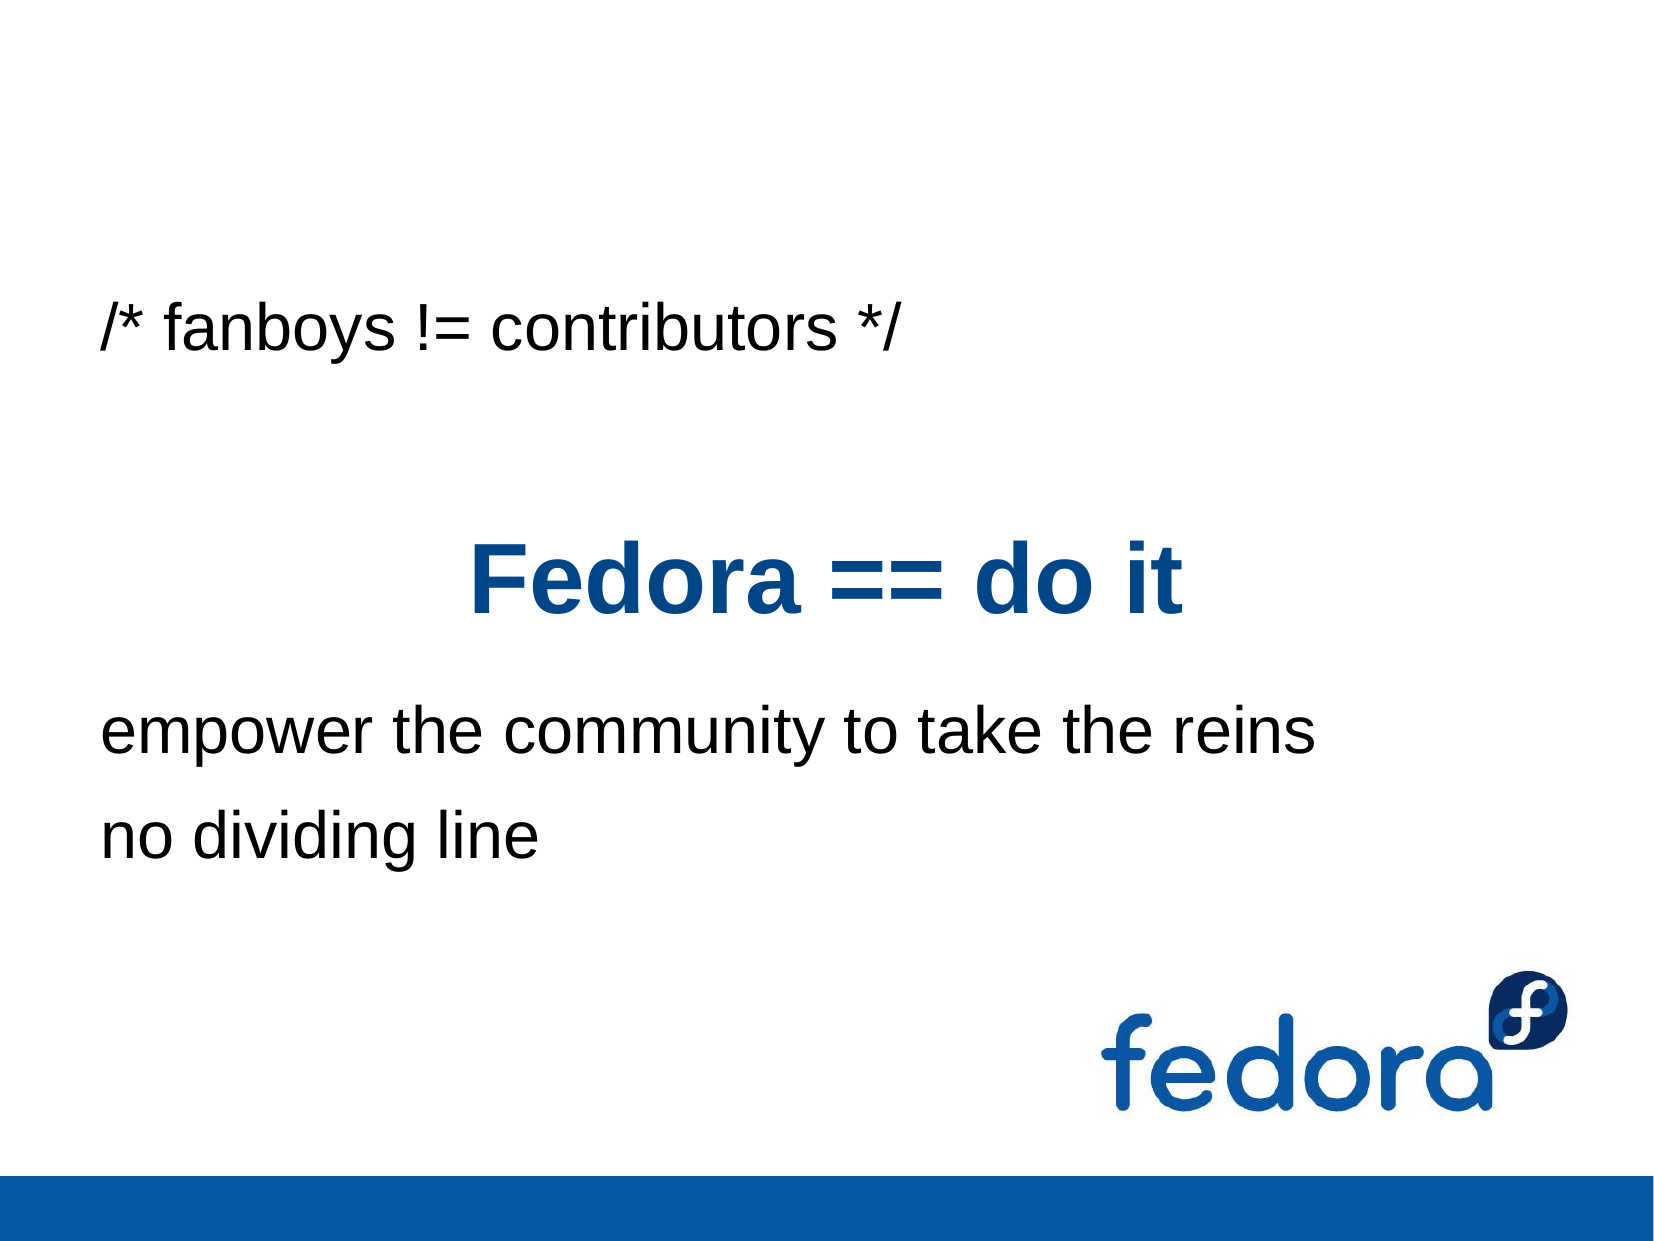

# Fedora == do it
/* fanboys != contributors */
empower the community to take the reins
no dividing line